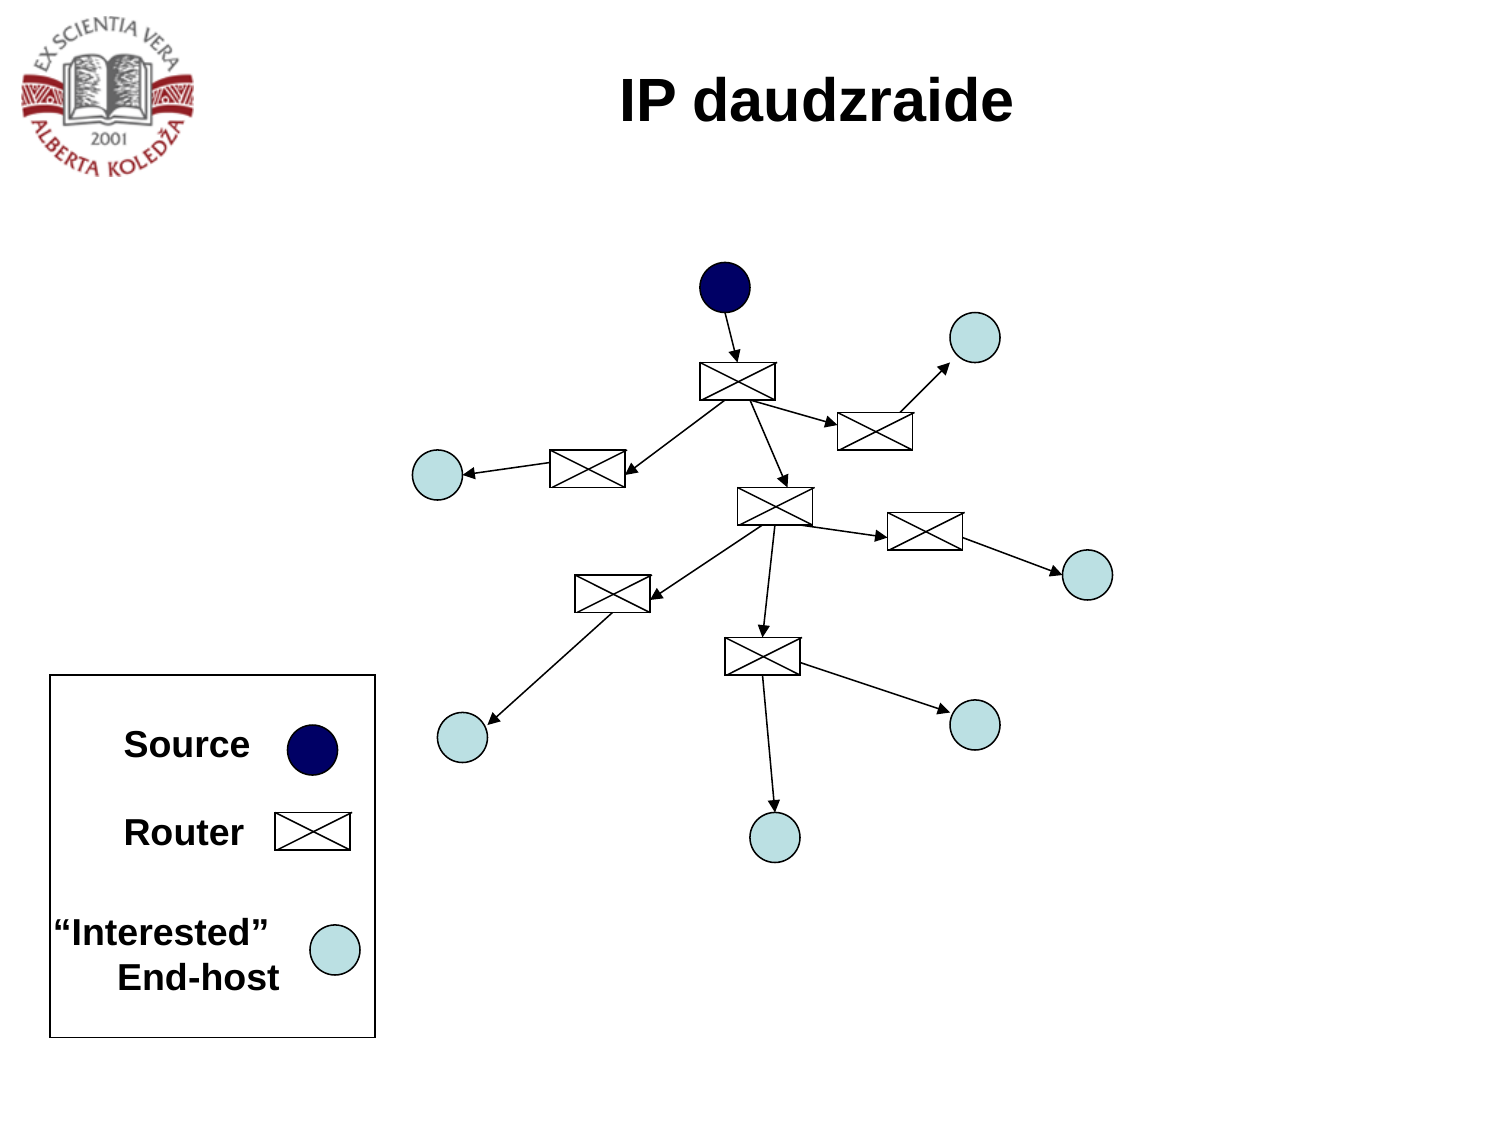

# IP daudzraide
Source
Router
“Interested”
 End-host